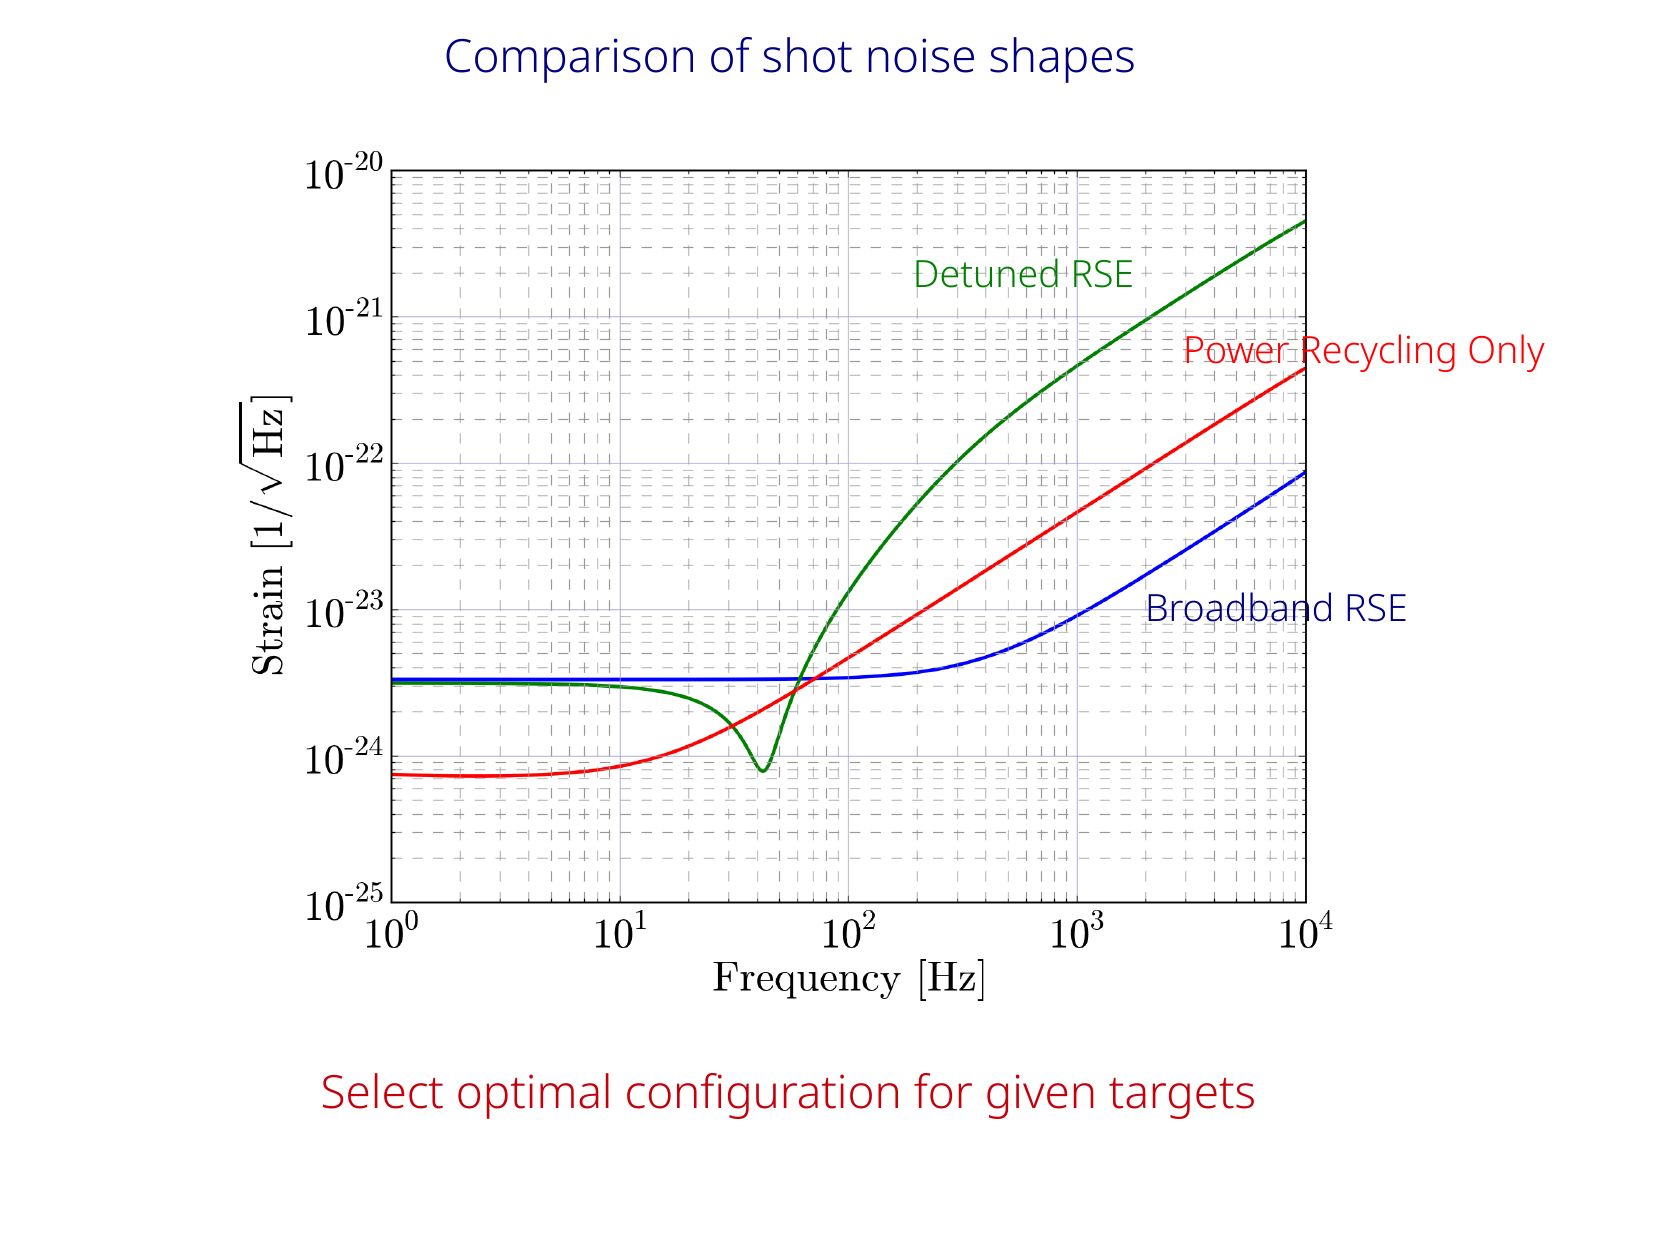

Comparison of shot noise shapes
Detuned RSE
Power Recycling Only
Broadband RSE
Select optimal configuration for given targets